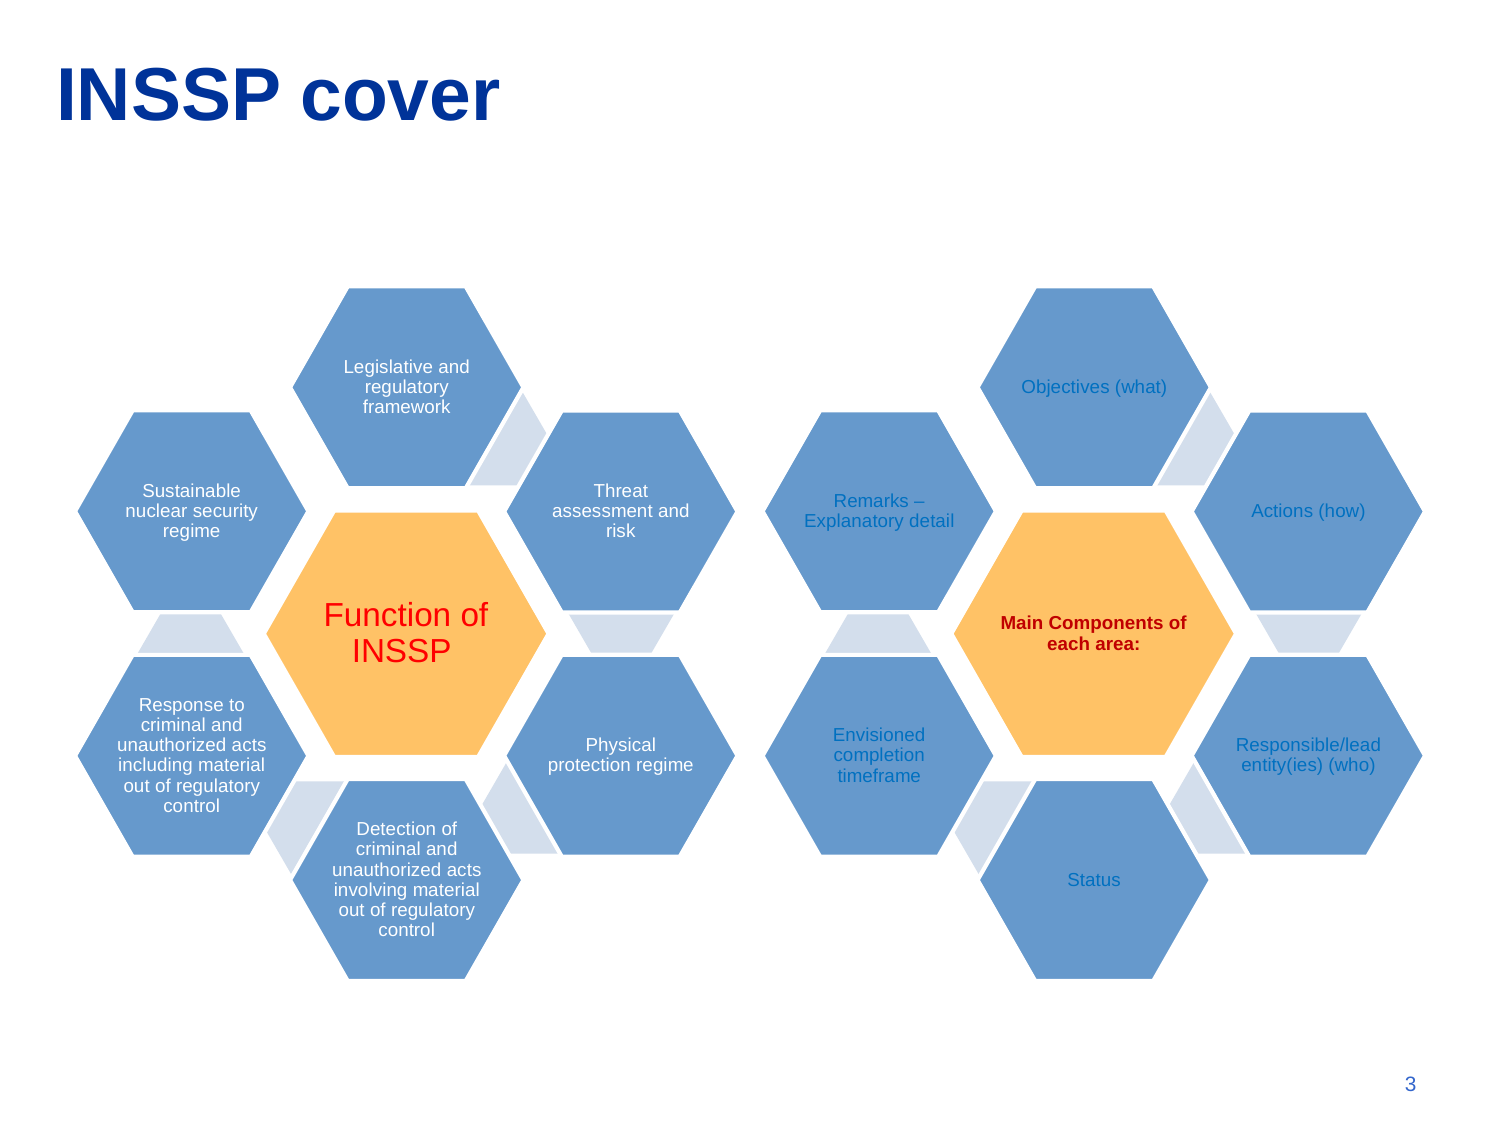

# INSSP cover
Legislative and regulatory framework
Sustainable nuclear security regime
Threat assessment and risk
Function of INSSP
Physical protection regime
Response to criminal and unauthorized acts including material out of regulatory control
Detection of criminal and unauthorized acts involving material out of regulatory control
Objectives (what)
Remarks – Explanatory detail
Actions (how)
Main Components of each area:
Responsible/lead entity(ies) (who)
Envisioned completion timeframe
Status